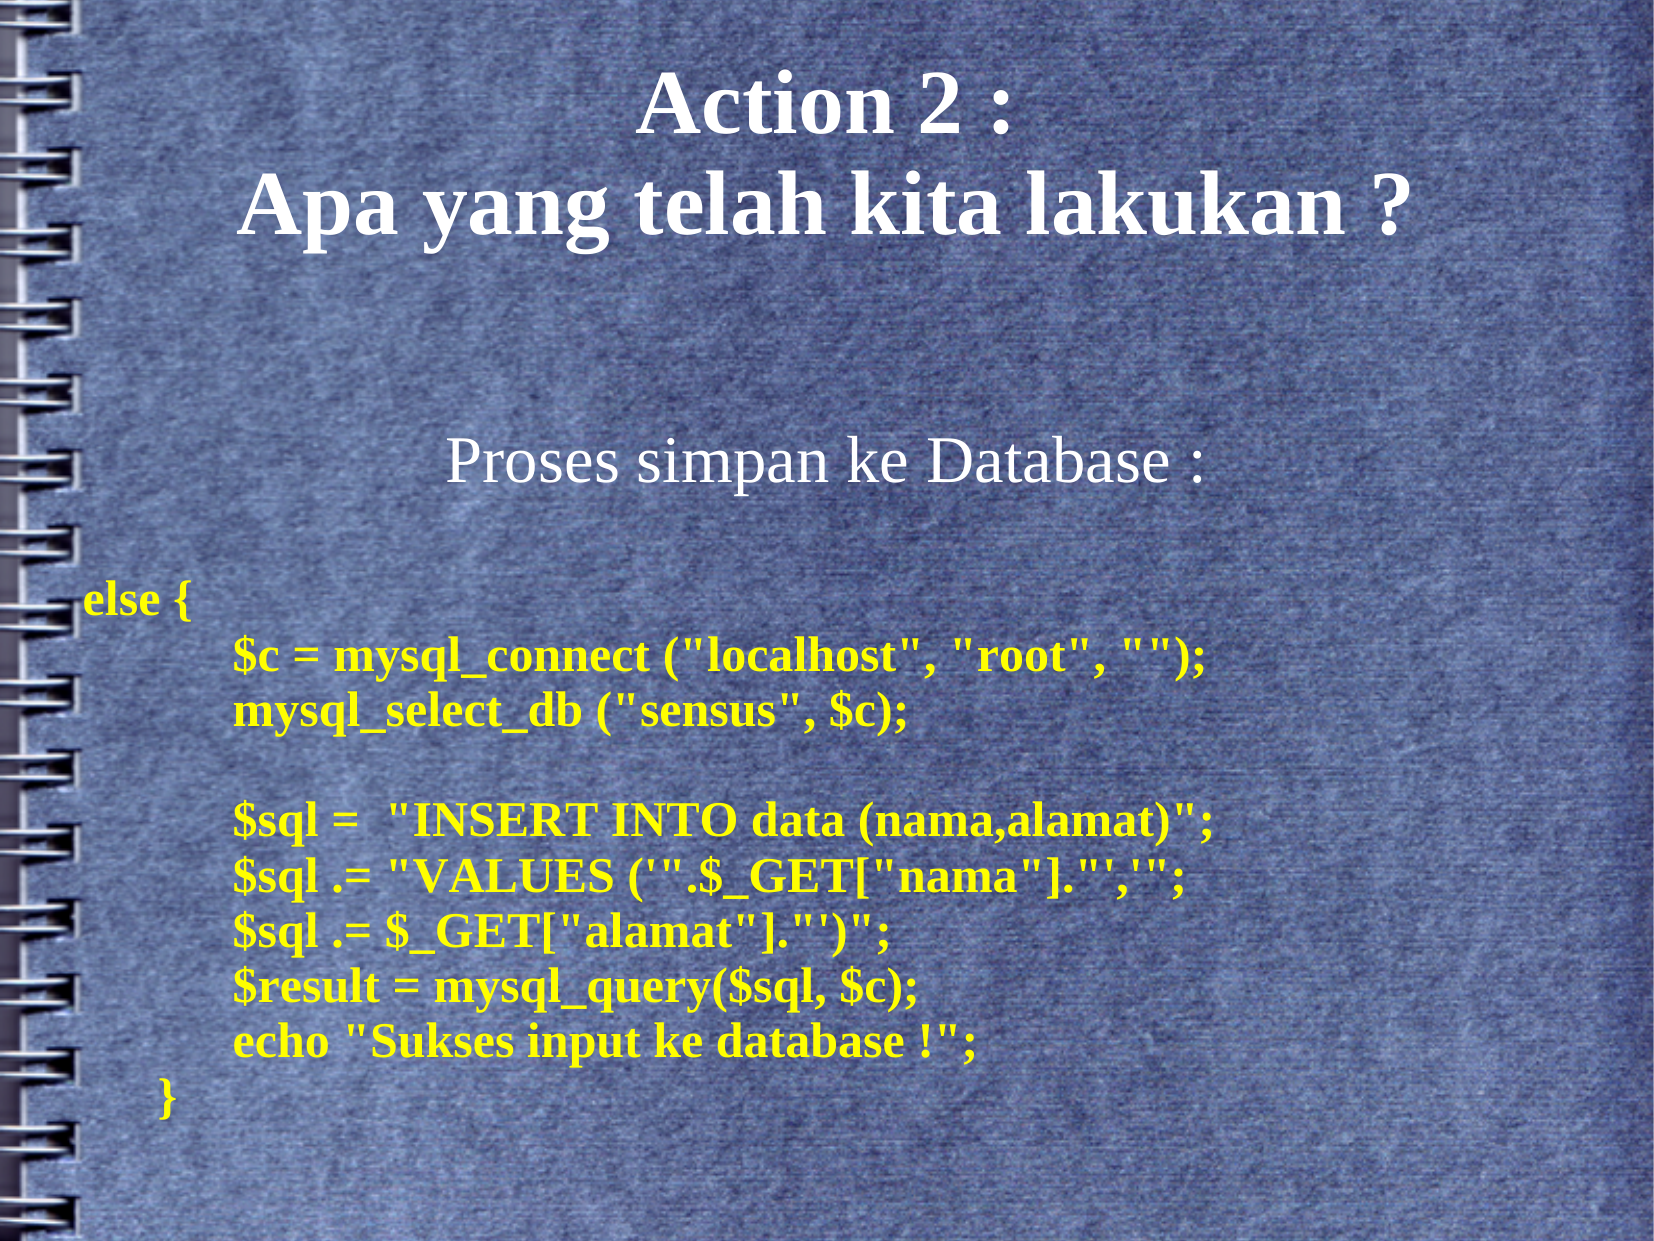

# Action 2 : Apa yang telah kita lakukan ?
Proses simpan ke Database :
else {
		$c = mysql_connect ("localhost", "root", "");
		mysql_select_db ("sensus", $c);
		$sql = "INSERT INTO data (nama,alamat)";
		$sql .= "VALUES ('".$_GET["nama"]."','";
		$sql .= $_GET["alamat"]."')";
		$result = mysql_query($sql, $c);
		echo "Sukses input ke database !";
	}